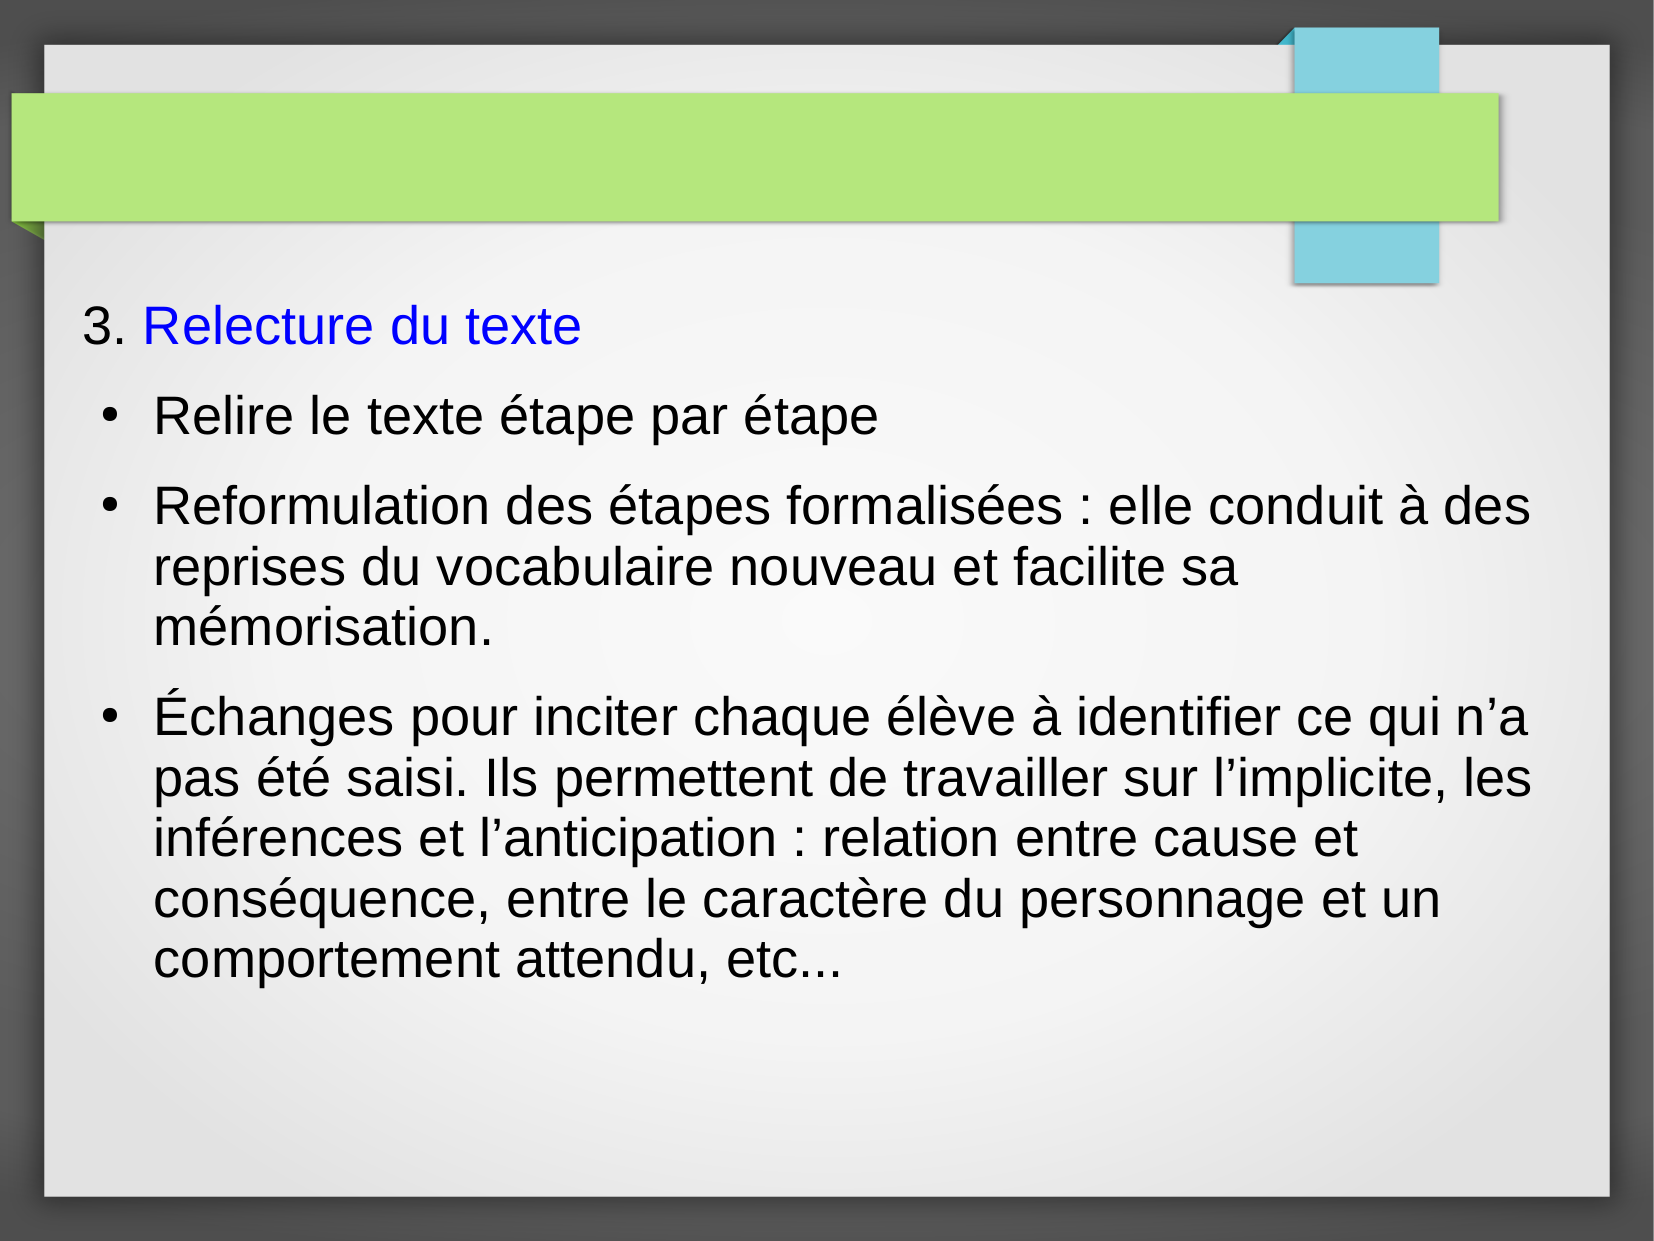

#
3. Relecture du texte
Relire le texte étape par étape
Reformulation des étapes formalisées : elle conduit à des reprises du vocabulaire nouveau et facilite sa mémorisation.
Échanges pour inciter chaque élève à identifier ce qui n’a pas été saisi. Ils permettent de travailler sur l’implicite, les inférences et l’anticipation : relation entre cause et conséquence, entre le caractère du personnage et un comportement attendu, etc...